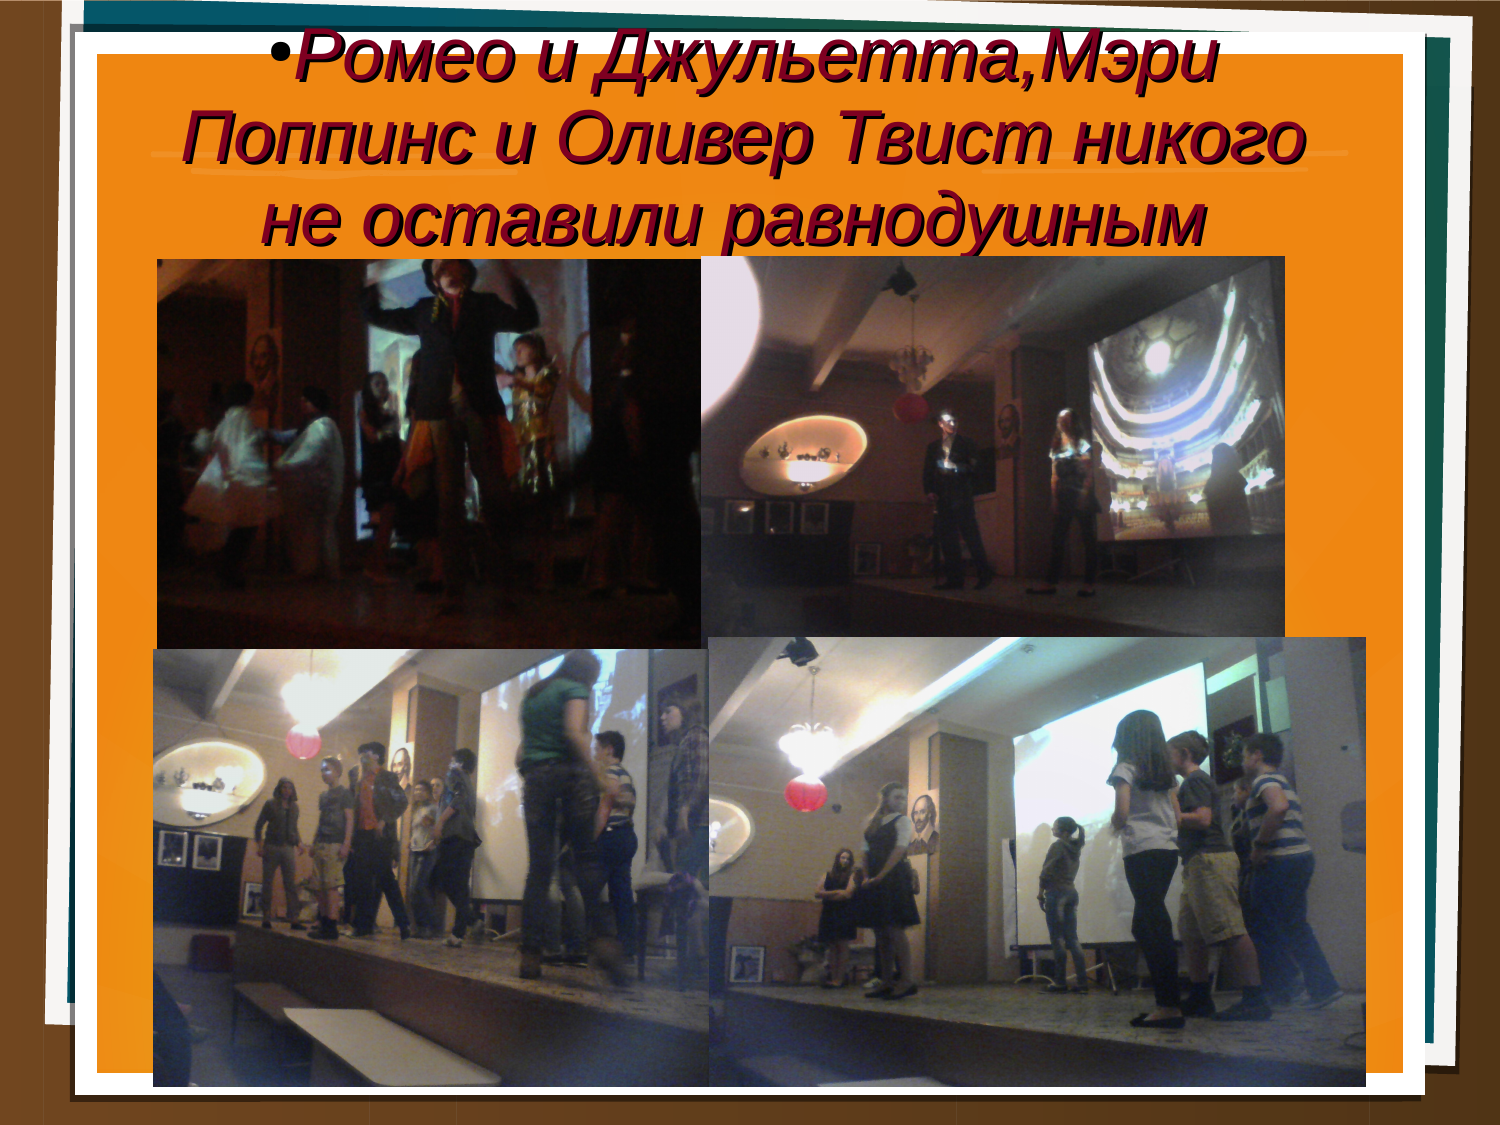

# Ромео и Джульетта,Мэри Поппинс и Оливер Твист никого не оставили равнодушным